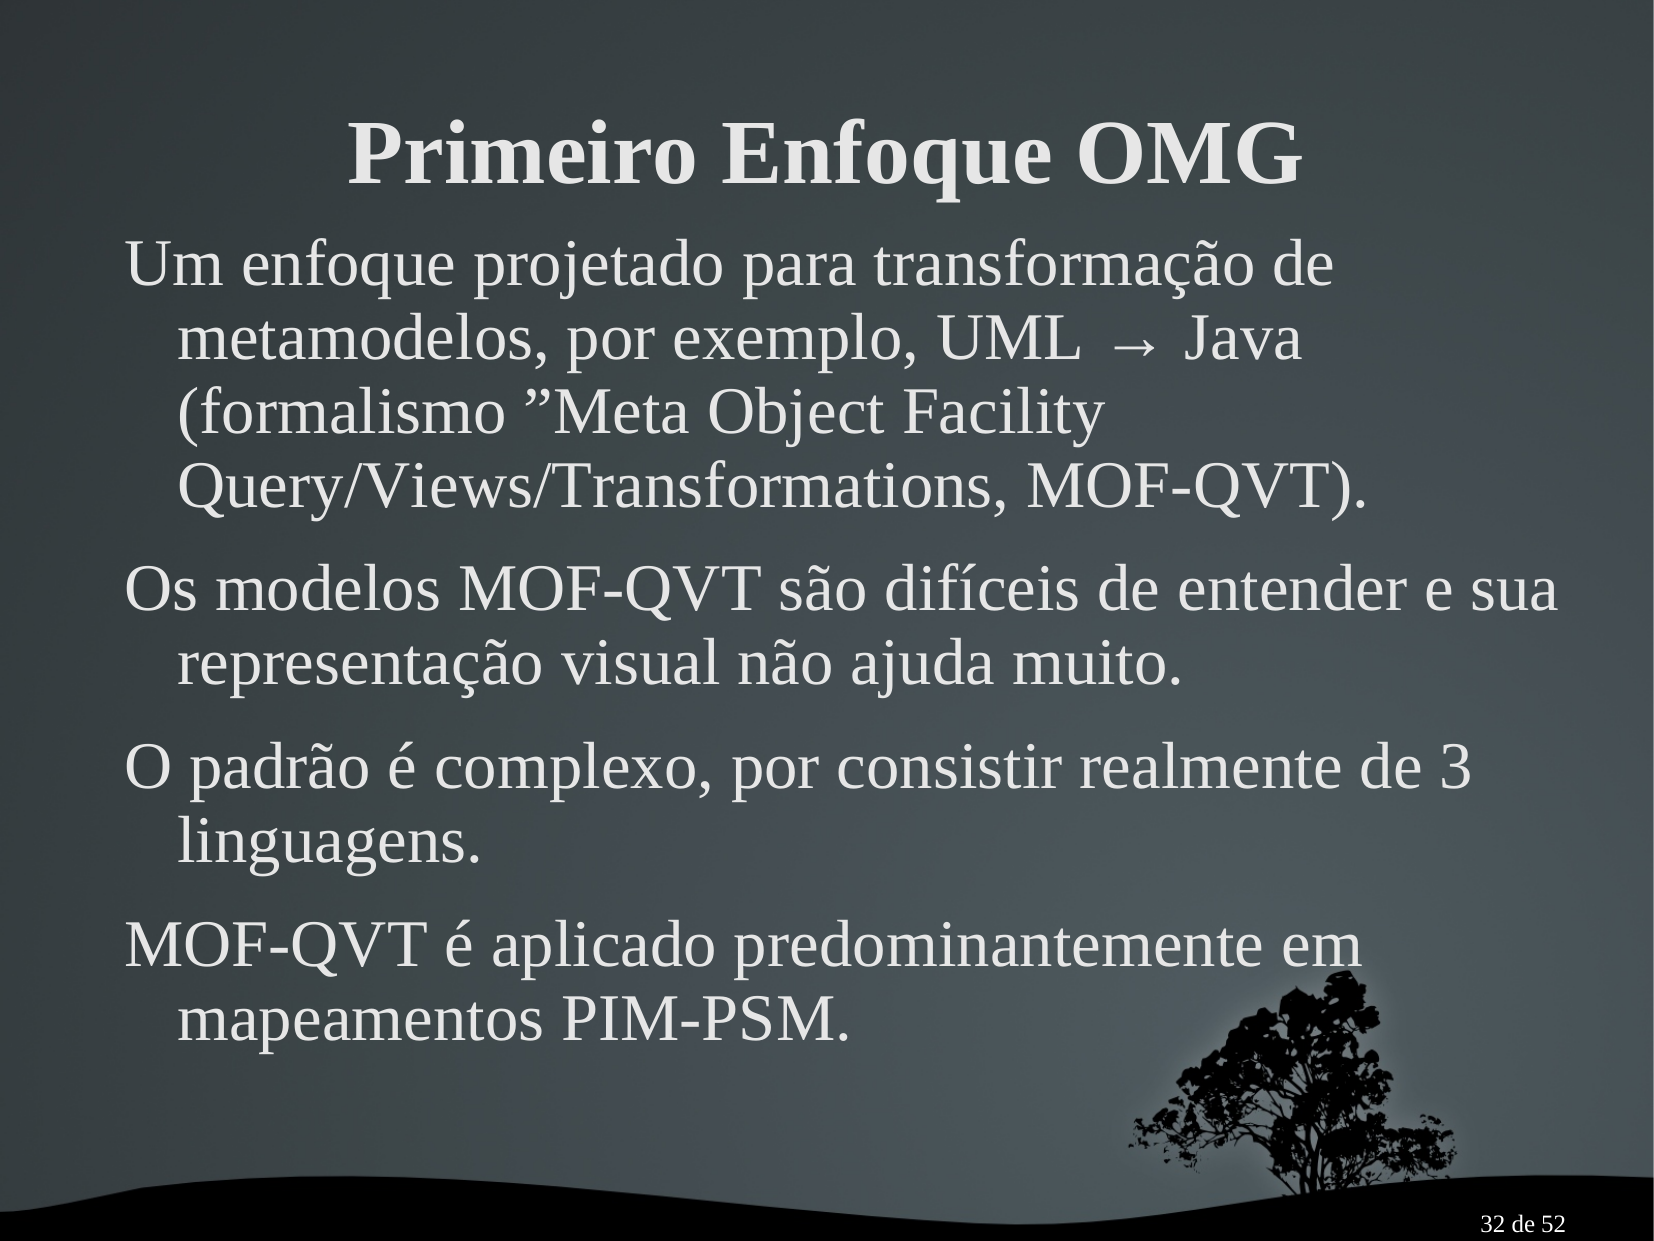

# Primeiro Enfoque OMG
Um enfoque projetado para transformação de metamodelos, por exemplo, UML → Java (formalismo ”Meta Object Facility Query/Views/Transformations, MOF-QVT).
Os modelos MOF-QVT são difíceis de entender e sua representação visual não ajuda muito.
O padrão é complexo, por consistir realmente de 3 linguagens.
MOF-QVT é aplicado predominantemente em mapeamentos PIM-PSM.
32